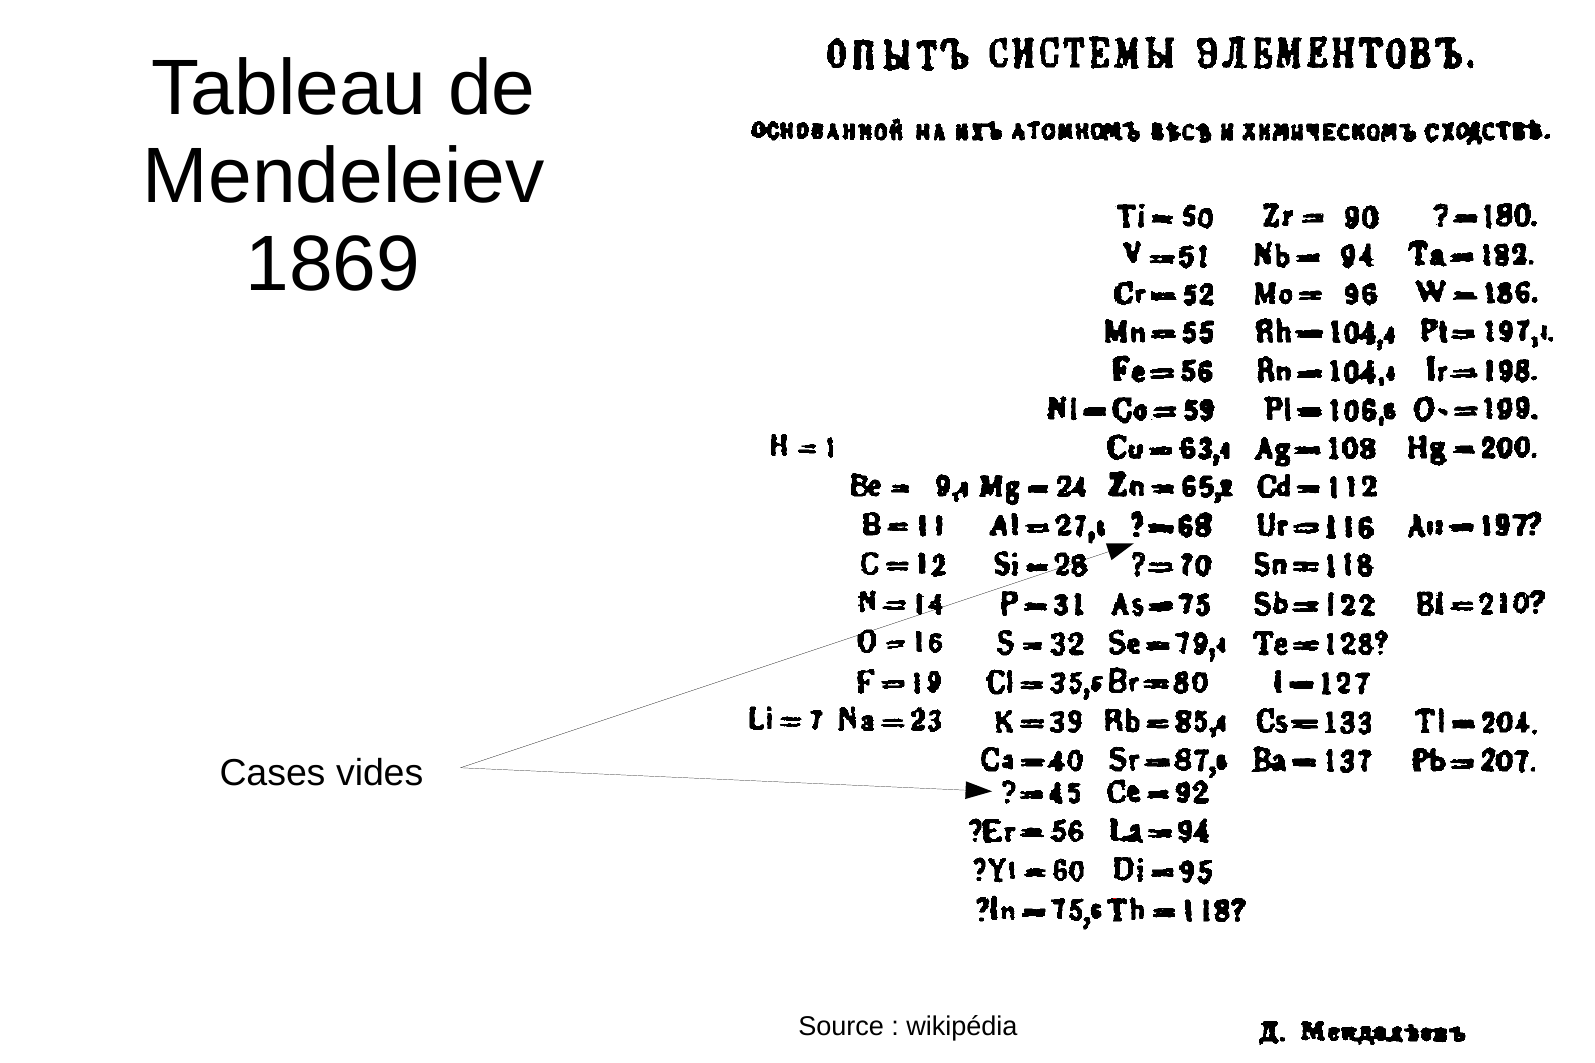

# Tableau de Mendeleiev 1869
Cases vides
Source : wikipédia